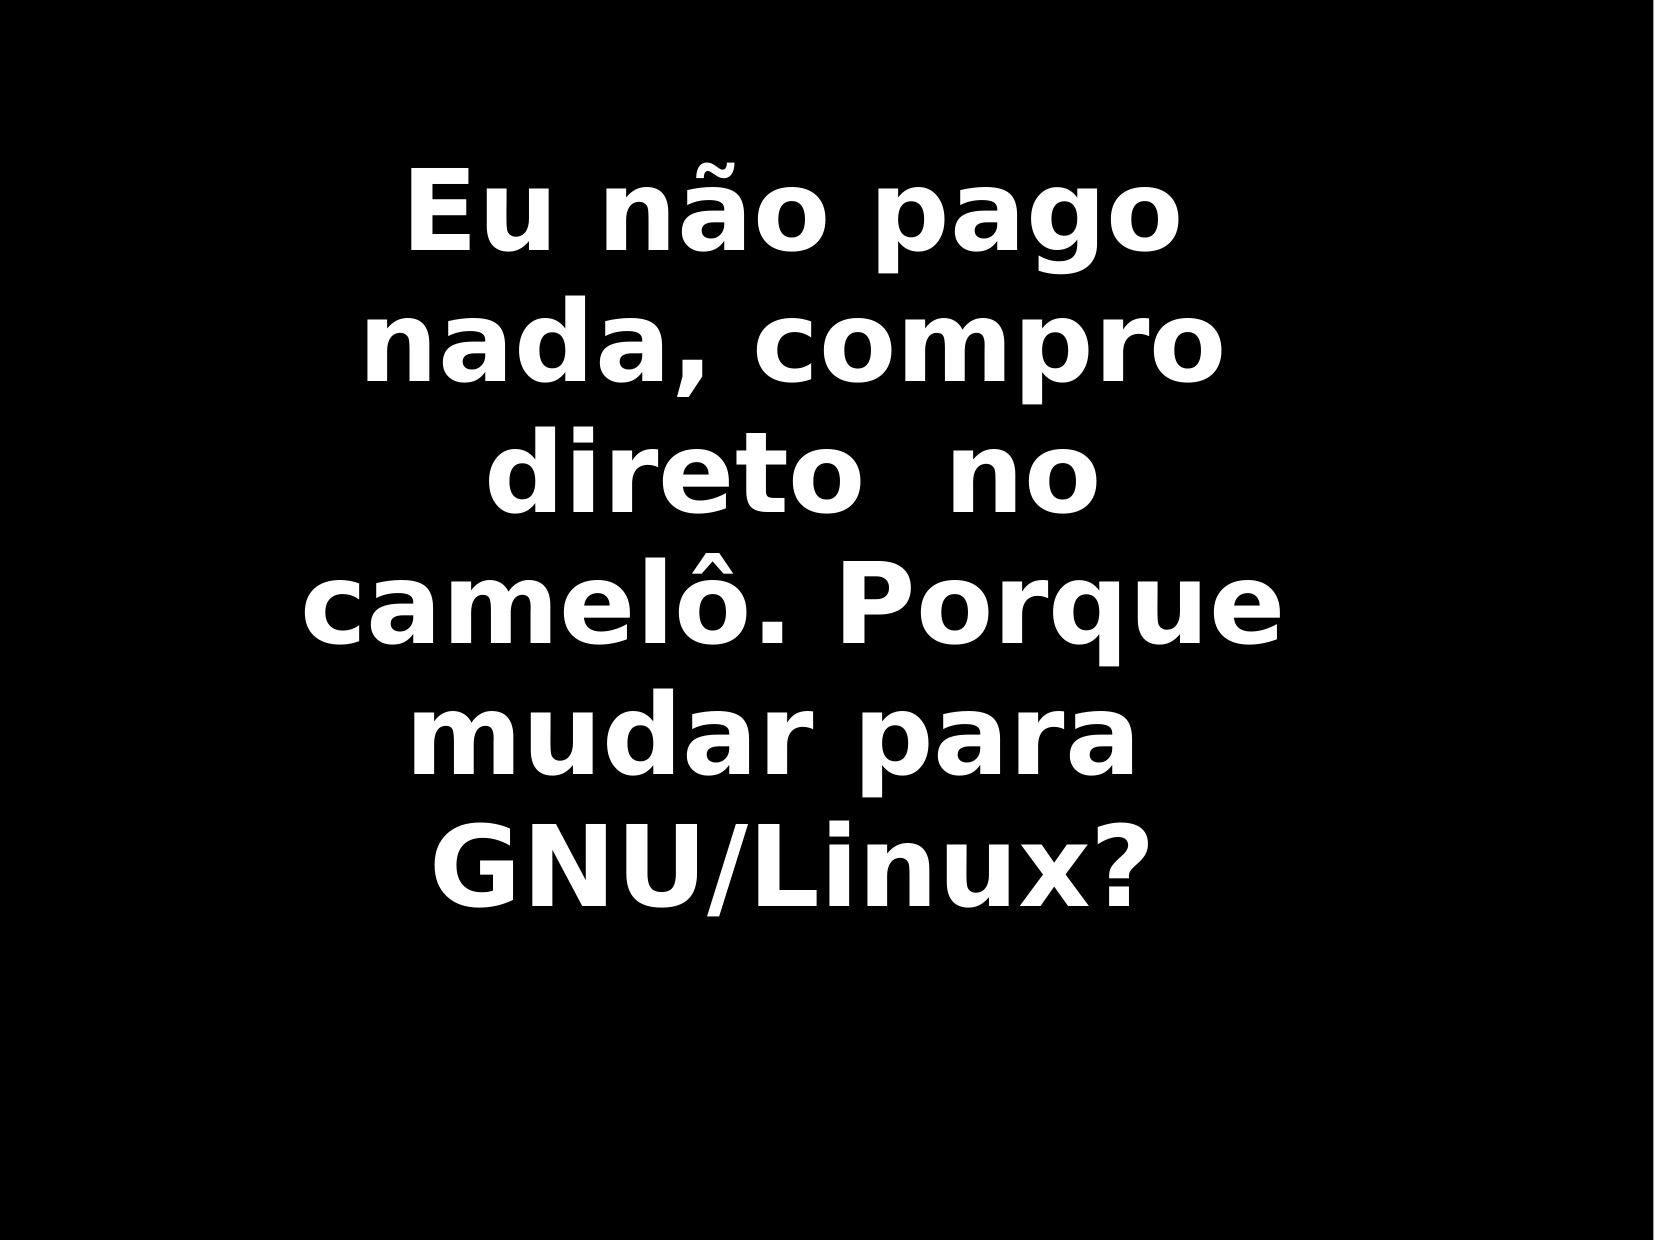

# Eu não pago nada, compro direto no camelô. Porque mudar para GNU/Linux?